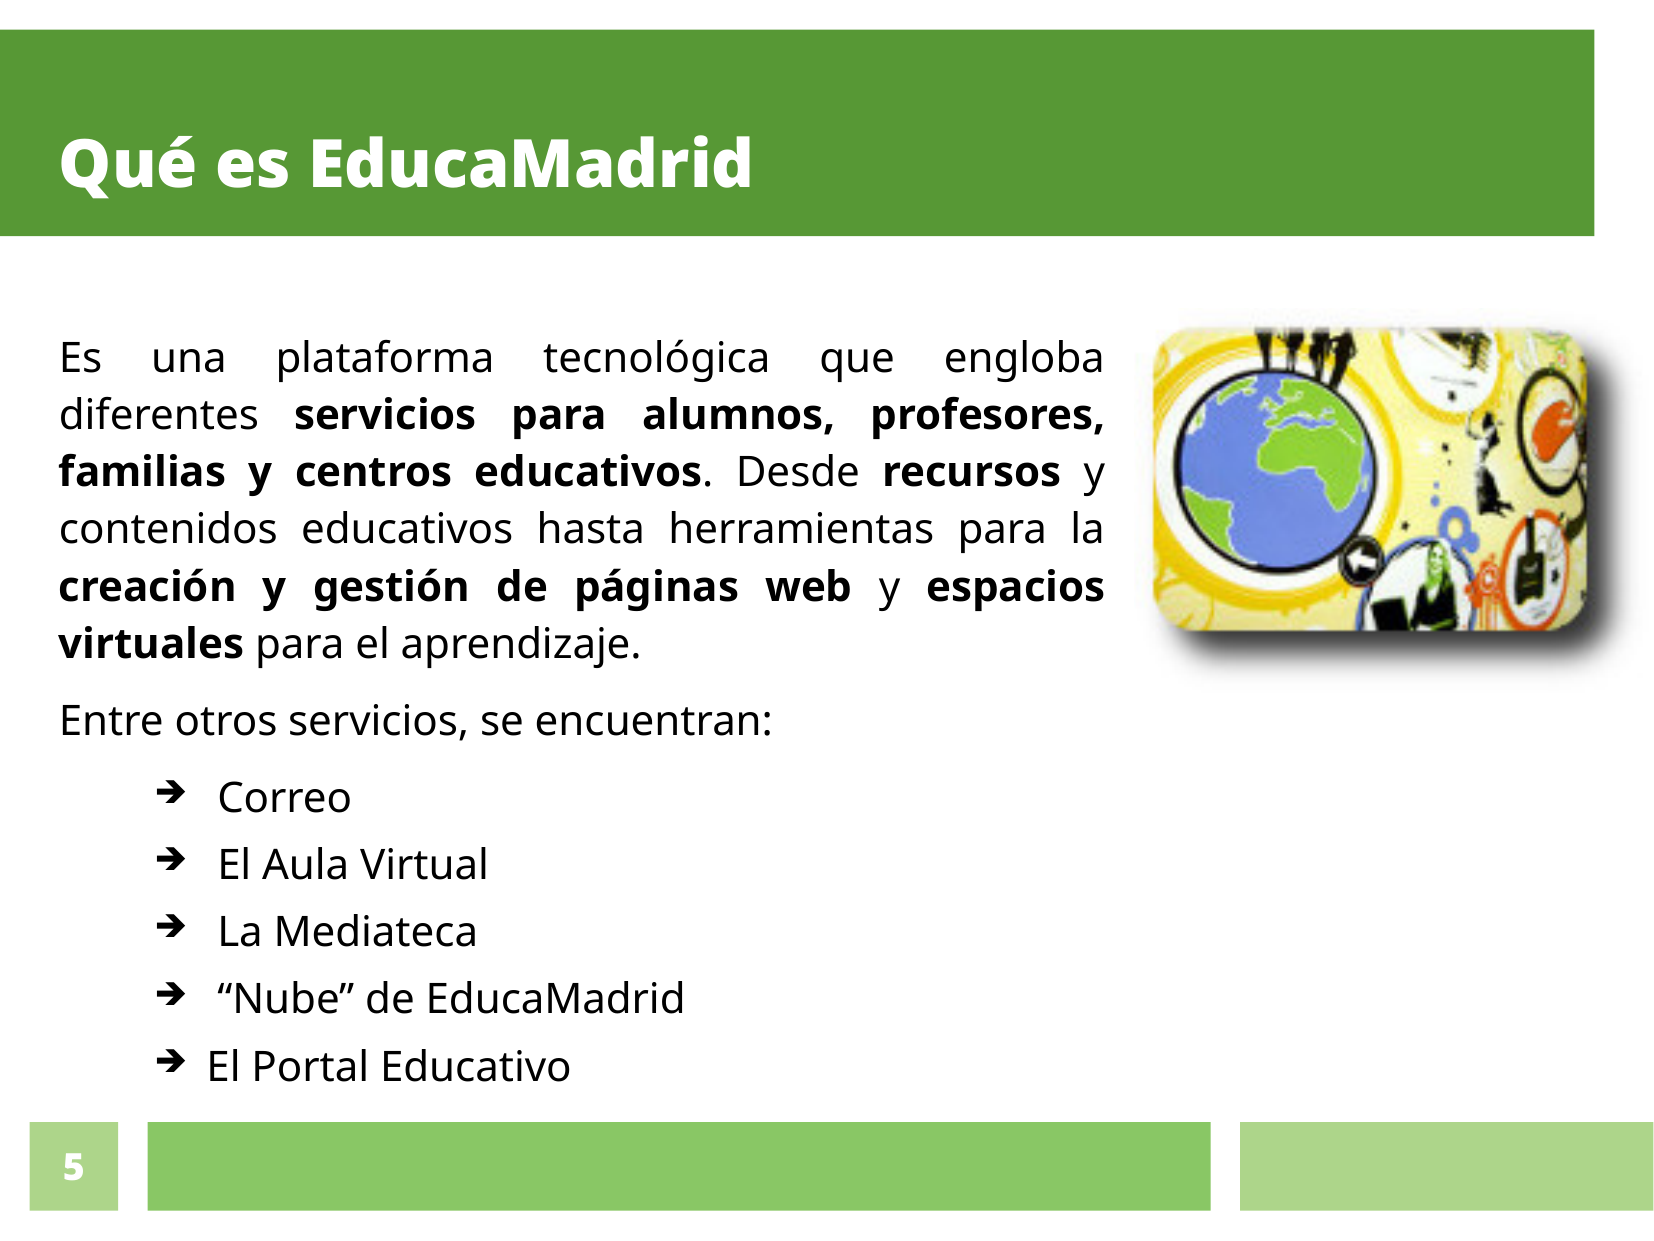

# Qué es EducaMadrid
Es una plataforma tecnológica que engloba diferentes servicios para alumnos, profesores, familias y centros educativos. Desde recursos y contenidos educativos hasta herramientas para la creación y gestión de páginas web y espacios virtuales para el aprendizaje.
Entre otros servicios, se encuentran:
 Correo
 El Aula Virtual
 La Mediateca
 “Nube” de EducaMadrid
El Portal Educativo
5